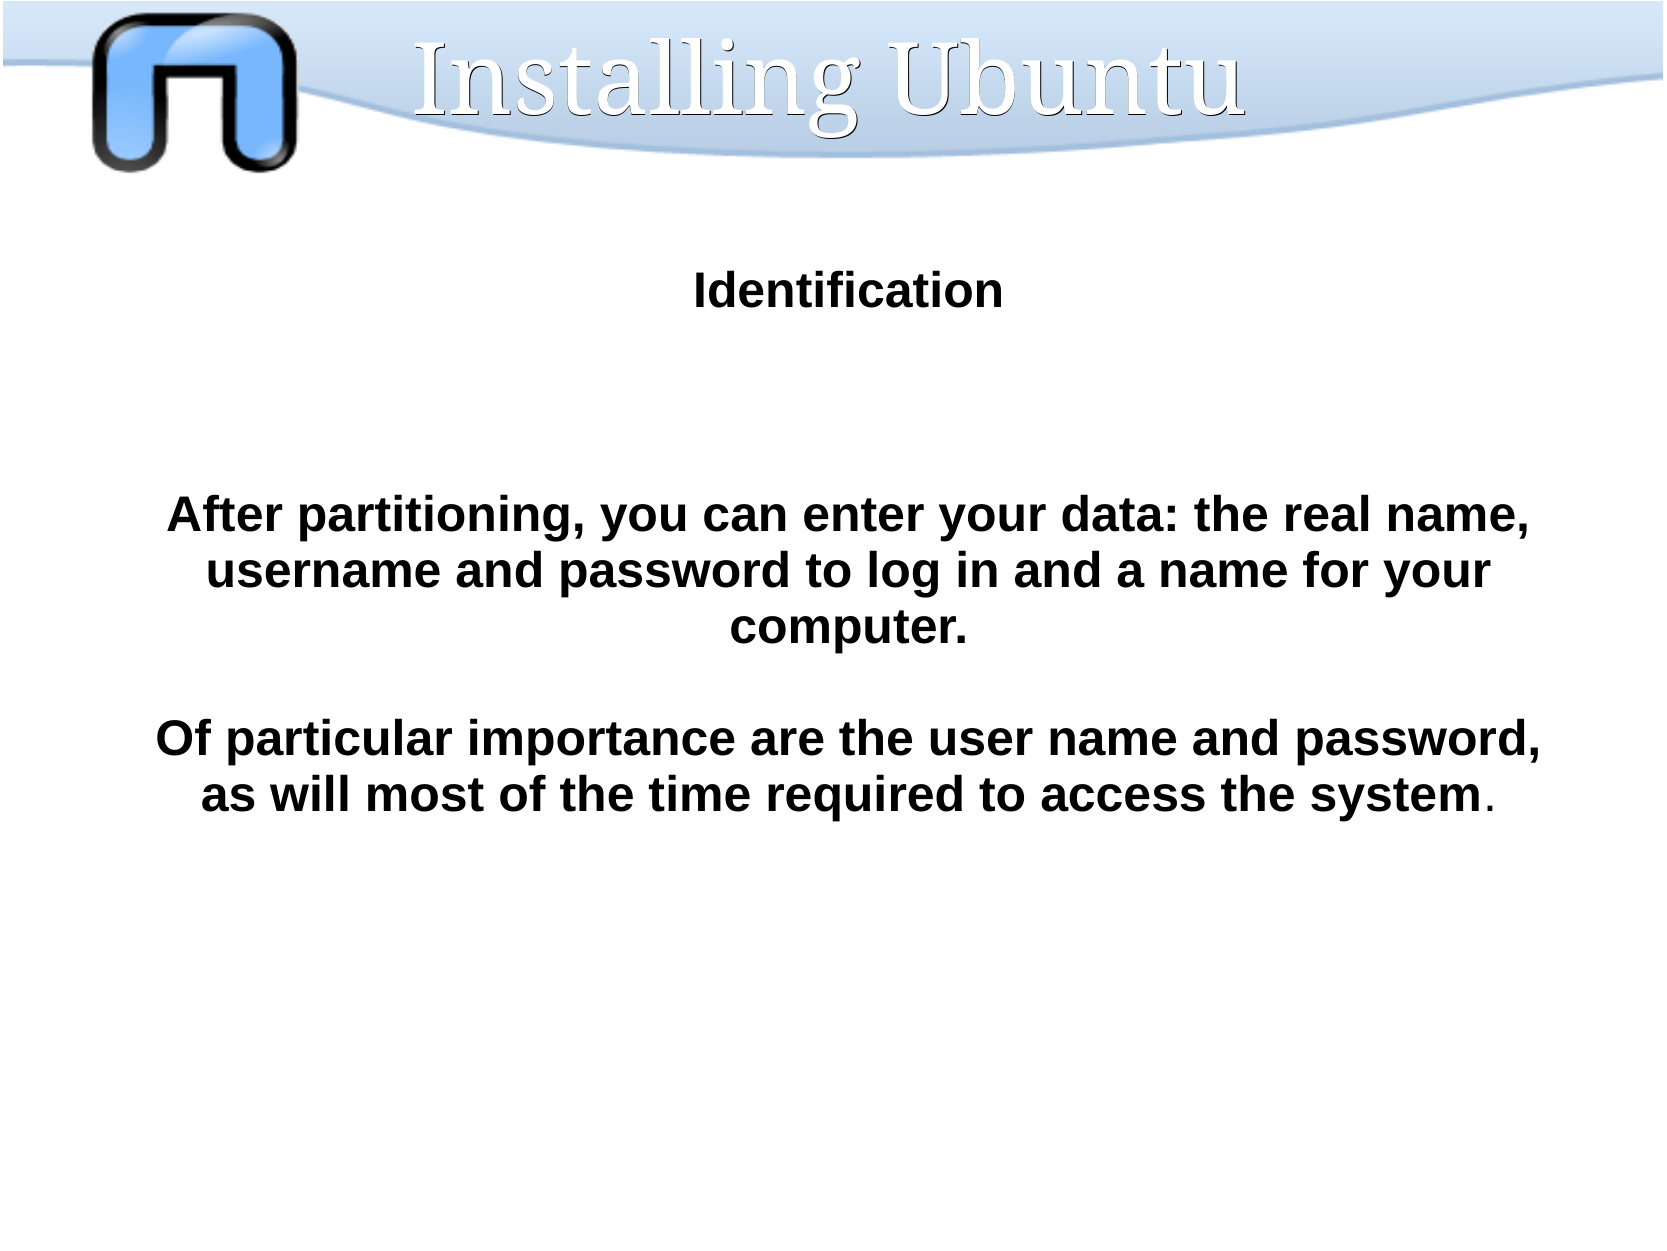

Installing Ubuntu
# Identification
After partitioning, you can enter your data: the real name, username and password to log in and a name for your computer.
Of particular importance are the user name and password, as will most of the time required to access the system.